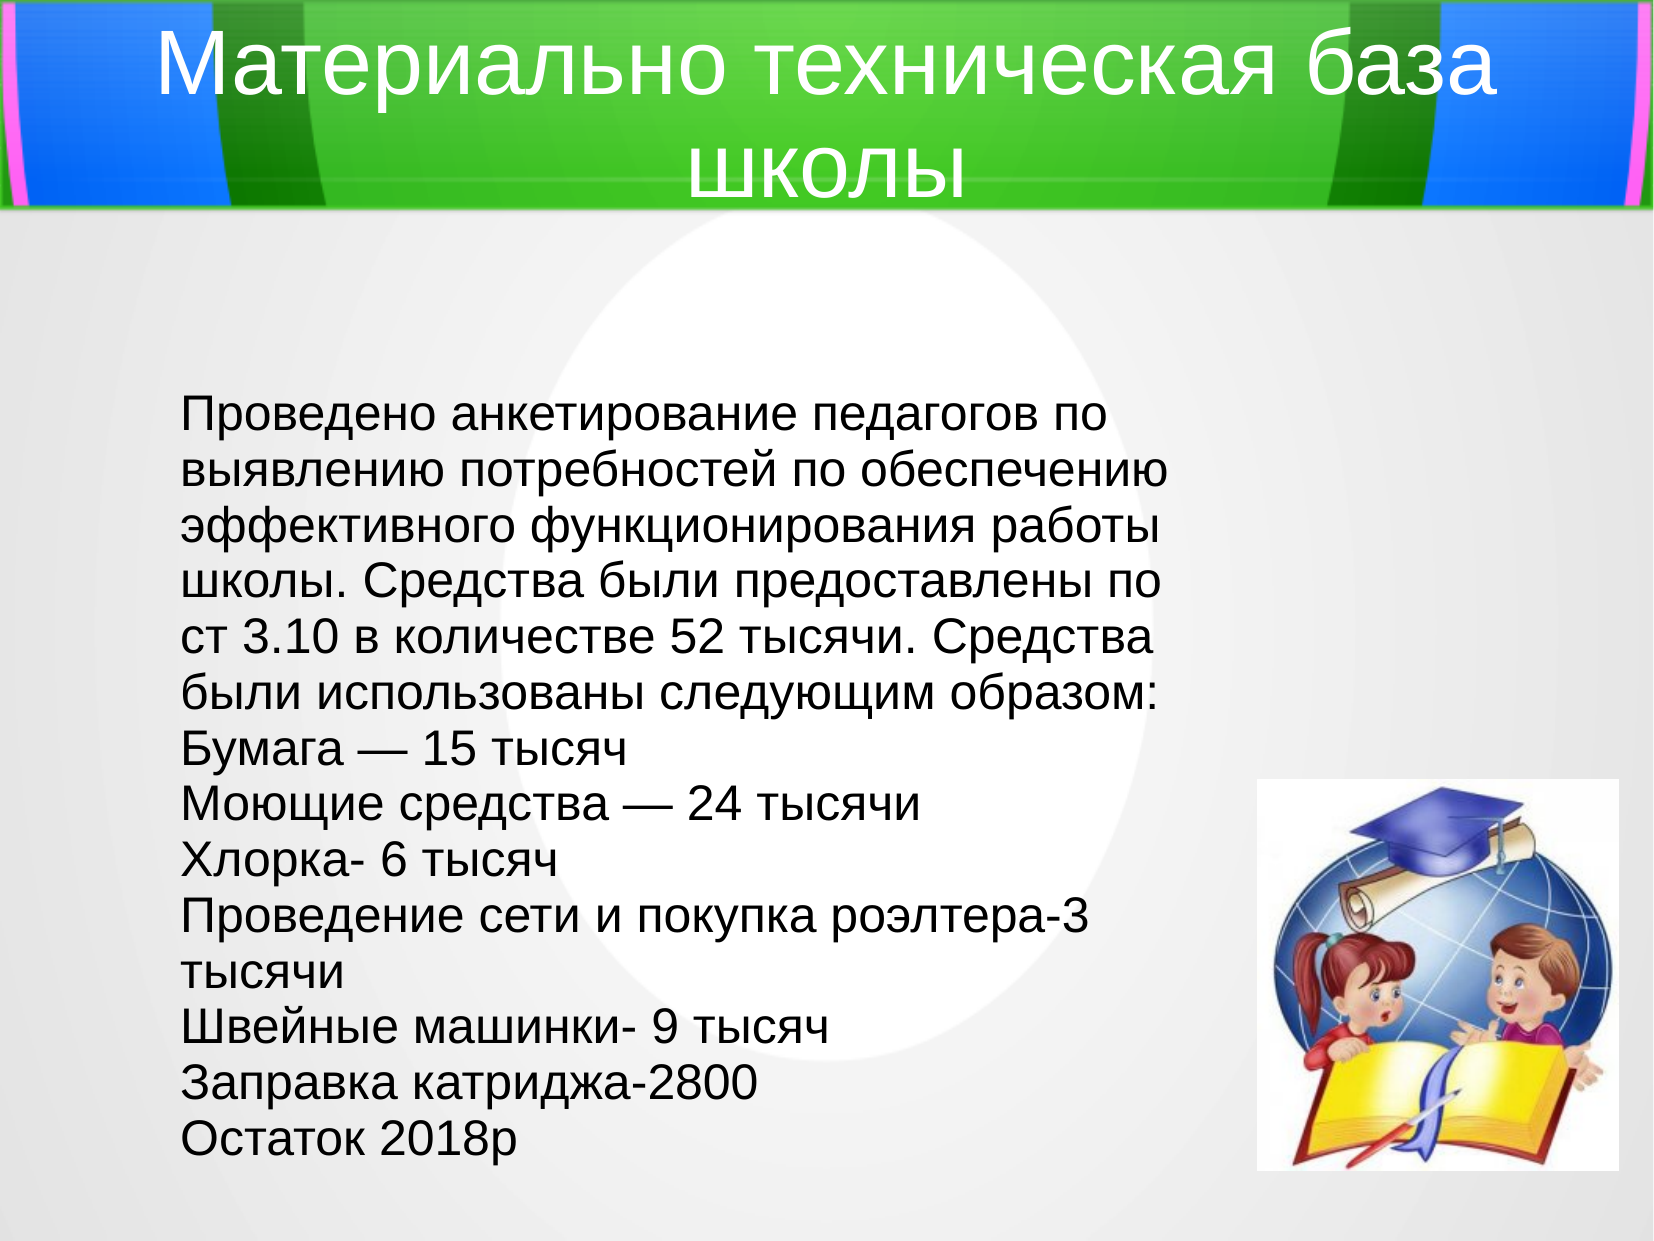

# Материально техническая база школы
Проведено анкетирование педагогов по выявлению потребностей по обеспечению эффективного функционирования работы школы. Средства были предоставлены по ст 3.10 в количестве 52 тысячи. Средства были использованы следующим образом:
Бумага — 15 тысяч
Моющие средства — 24 тысячи
Хлорка- 6 тысяч
Проведение сети и покупка роэлтера-3 тысячи
Швейные машинки- 9 тысяч
Заправка катриджа-2800
Остаток 2018р